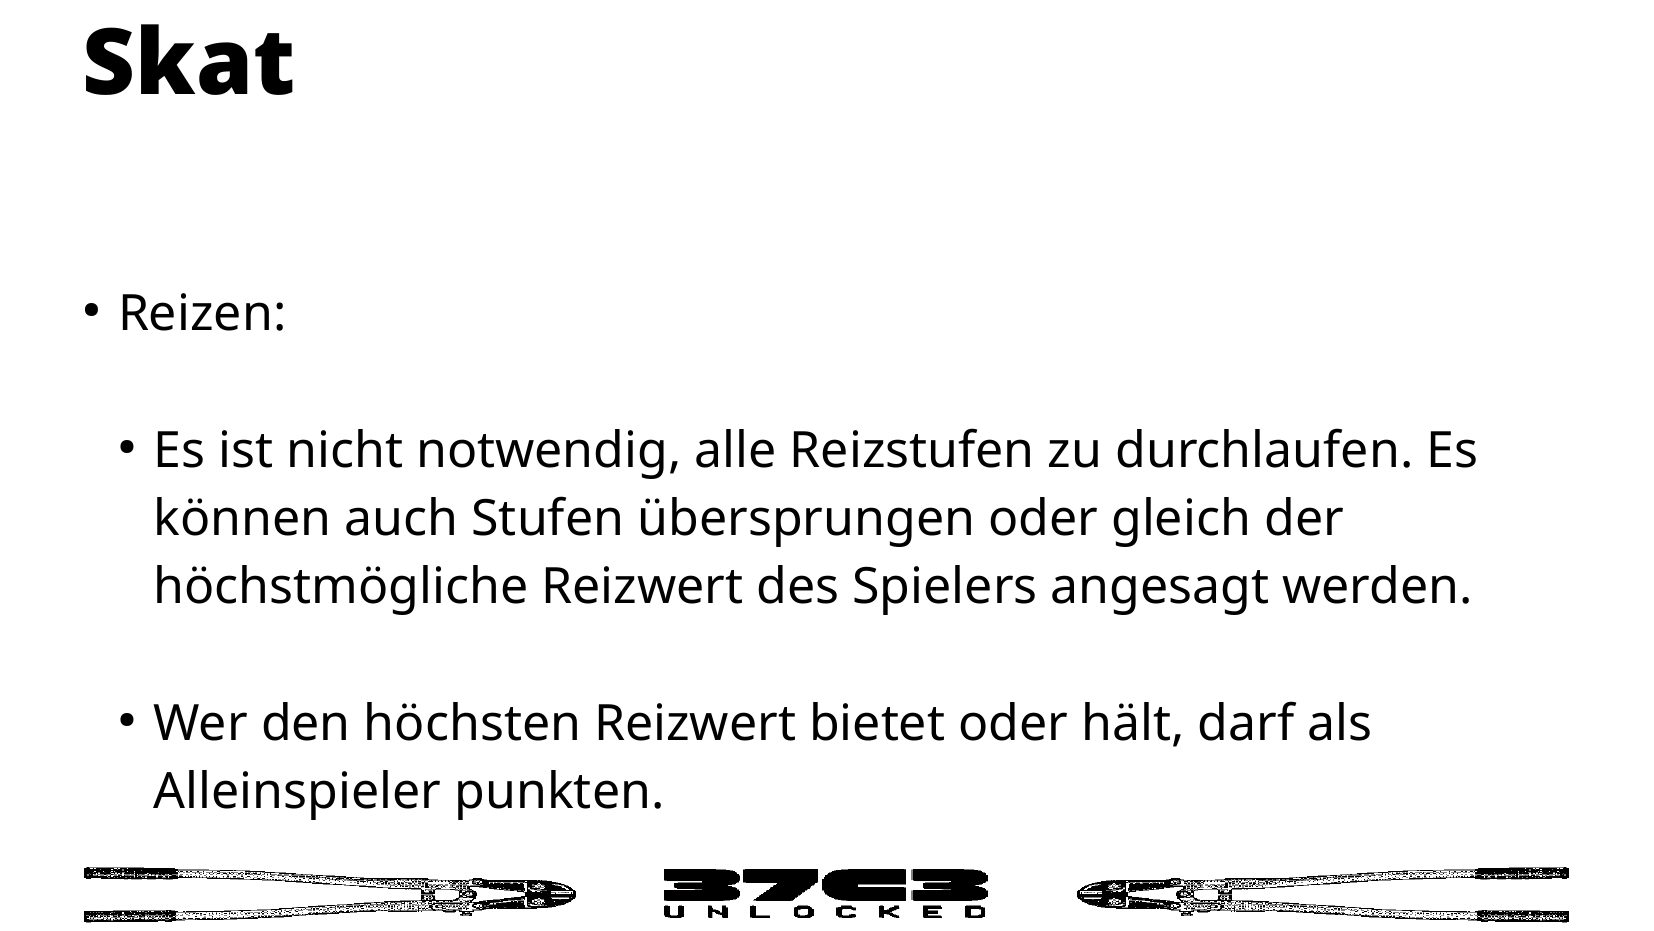

# Skat
Reizen:
Es ist nicht notwendig, alle Reizstufen zu durchlaufen. Es können auch Stufen übersprungen oder gleich der höchstmögliche Reizwert des Spielers angesagt werden.
Wer den höchsten Reizwert bietet oder hält, darf als Alleinspieler punkten.